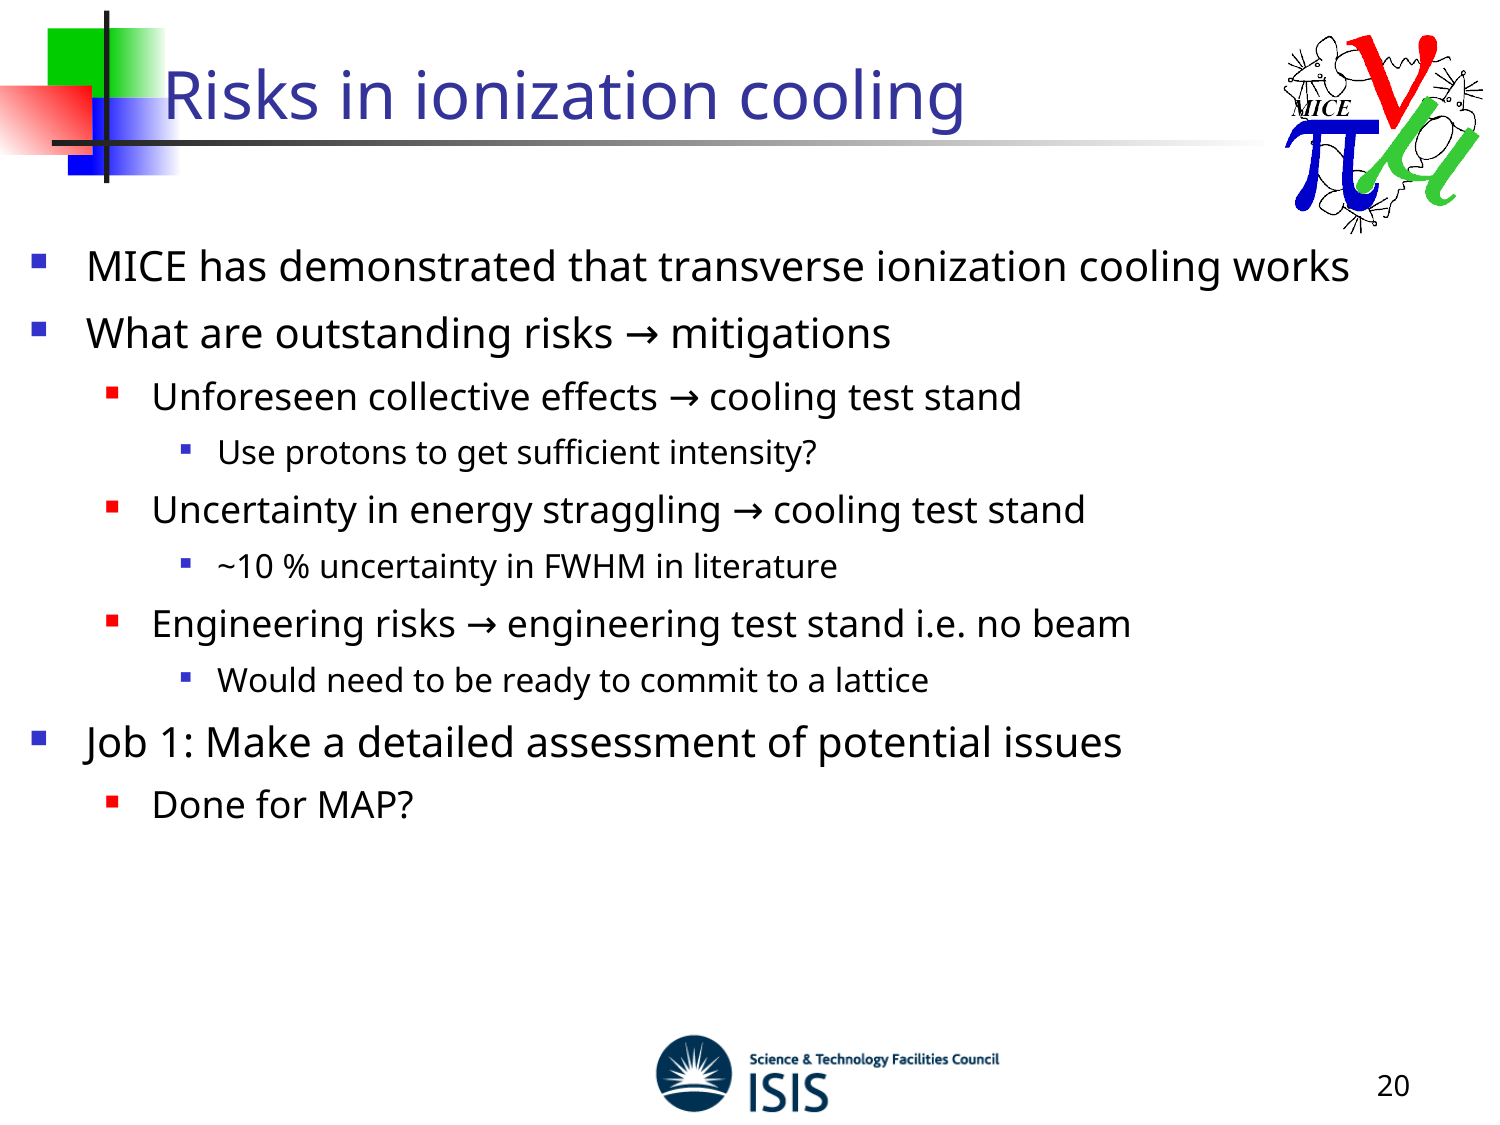

# Risks in ionization cooling
MICE has demonstrated that transverse ionization cooling works
What are outstanding risks → mitigations
Unforeseen collective effects → cooling test stand
Use protons to get sufficient intensity?
Uncertainty in energy straggling → cooling test stand
~10 % uncertainty in FWHM in literature
Engineering risks → engineering test stand i.e. no beam
Would need to be ready to commit to a lattice
Job 1: Make a detailed assessment of potential issues
Done for MAP?
20